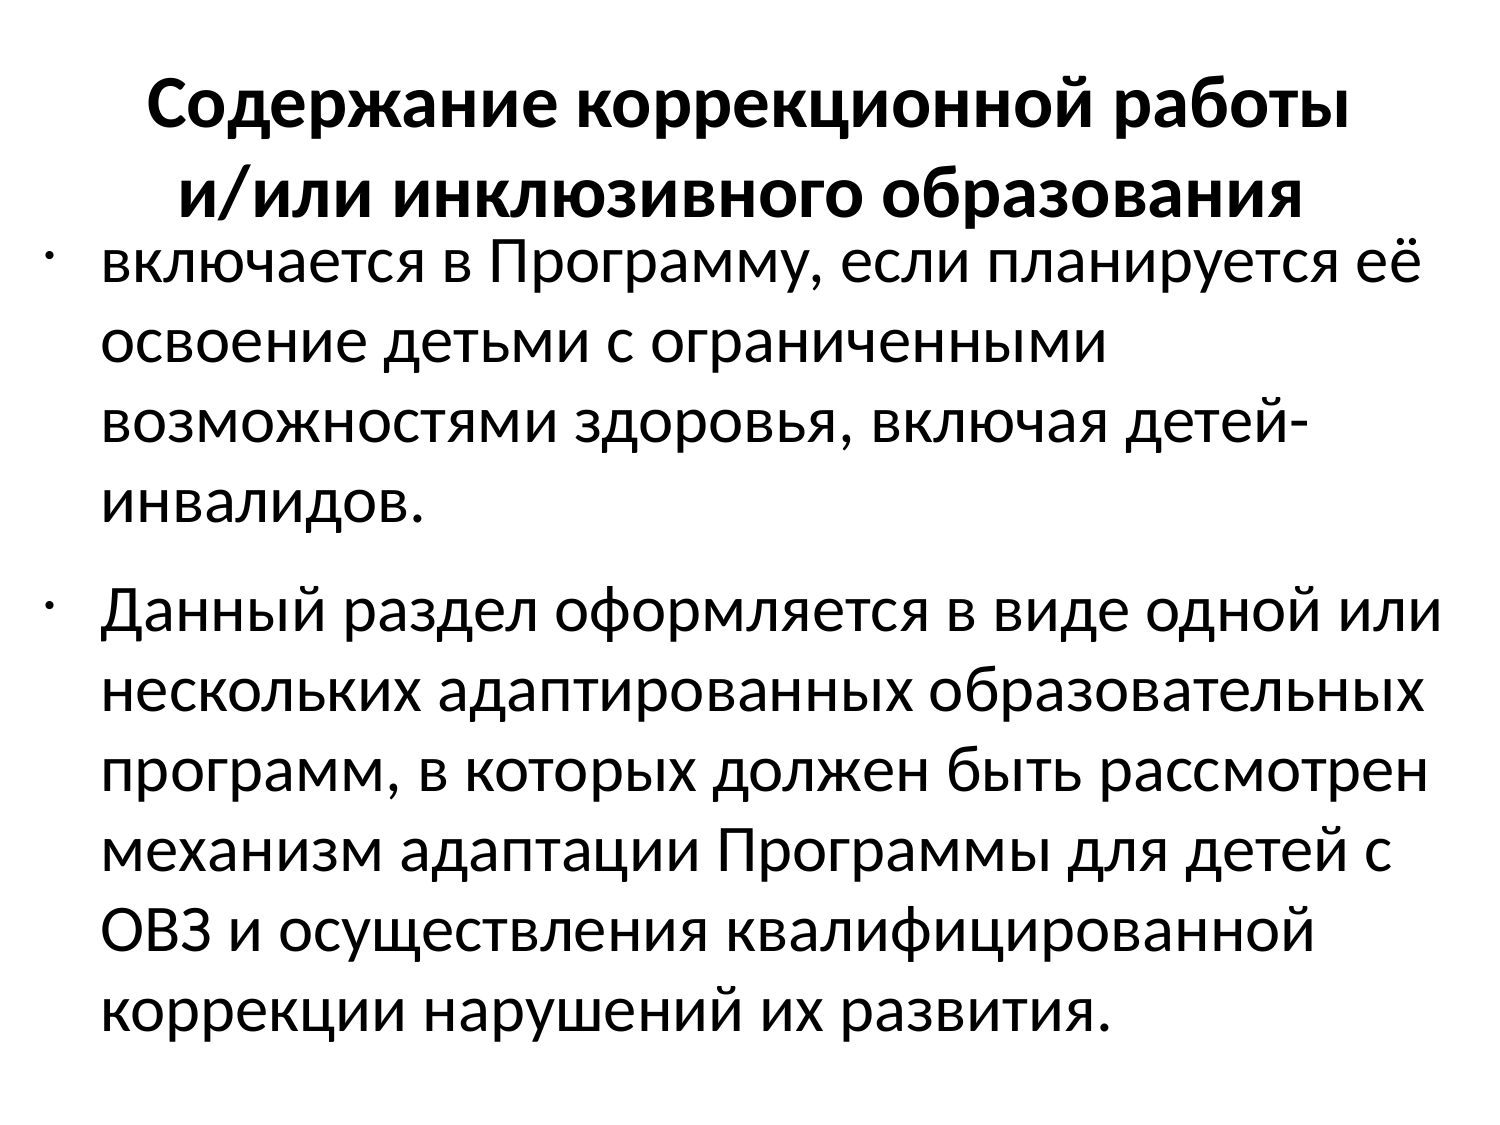

# Содержание коррекционной работы и/или инклюзивного образования
включается в Программу, если планируется её освоение детьми с ограниченными возможностями здоровья, включая детей-инвалидов.
Данный раздел оформляется в виде одной или нескольких адаптированных образовательных программ, в которых должен быть рассмотрен механизм адаптации Программы для детей с ОВЗ и осуществления квалифицированной коррекции нарушений их развития.
В случае организации инклюзивного образования по основаниям, не связанным с ограниченными возможностями здоровья воспитанников, выделение данного раздела не является обязательным; в случае же его выделения данный раздел оформляется авторами Программы так, как они считают целесообразным.